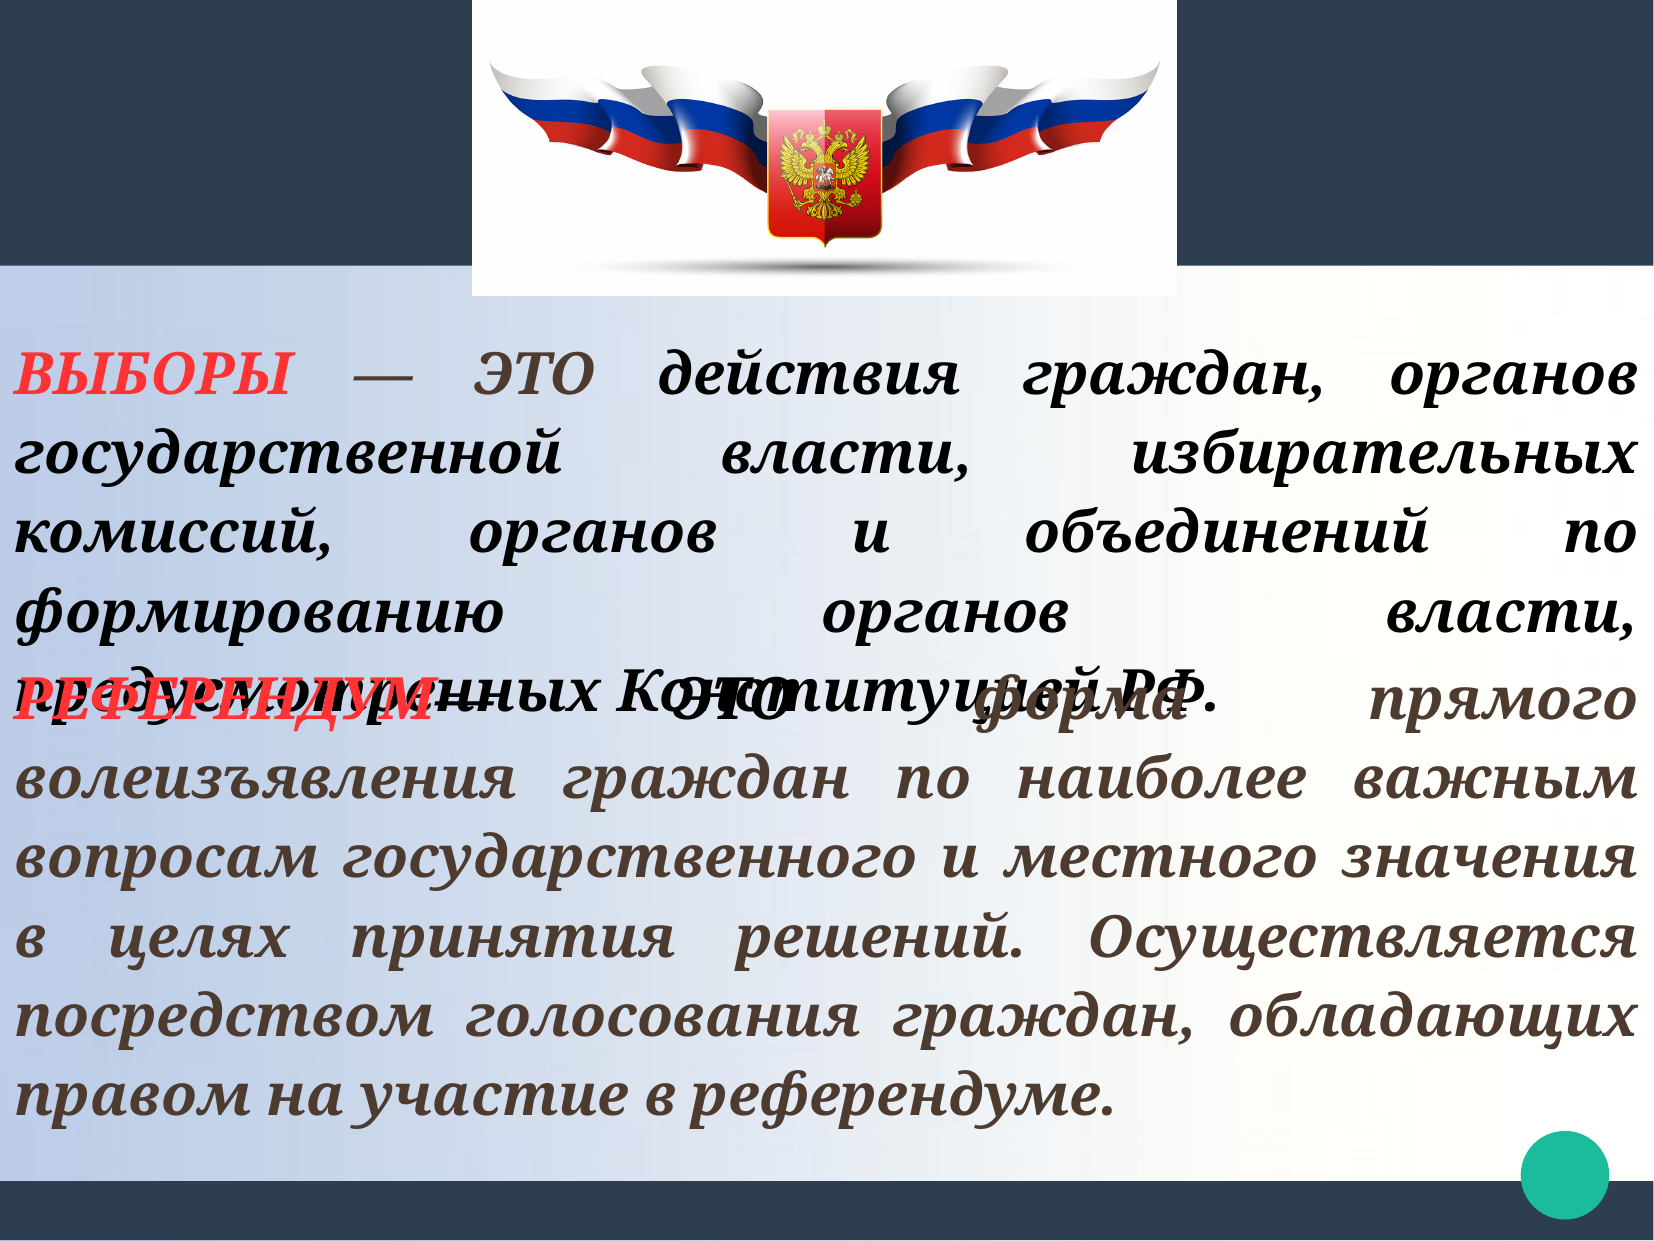

Выборы — Это действия граждан, органов государственной власти, избирательных комиссий, органов и объединений по формированию органов власти, предусмотренных Конституцией РФ.
Референдум— Это форма прямого волеизъявления граждан по наиболее важным вопросам государственного и местного значения в целях принятия решений. Осуществляется посредством голосования граждан, обладающих правом на участие в референдуме.